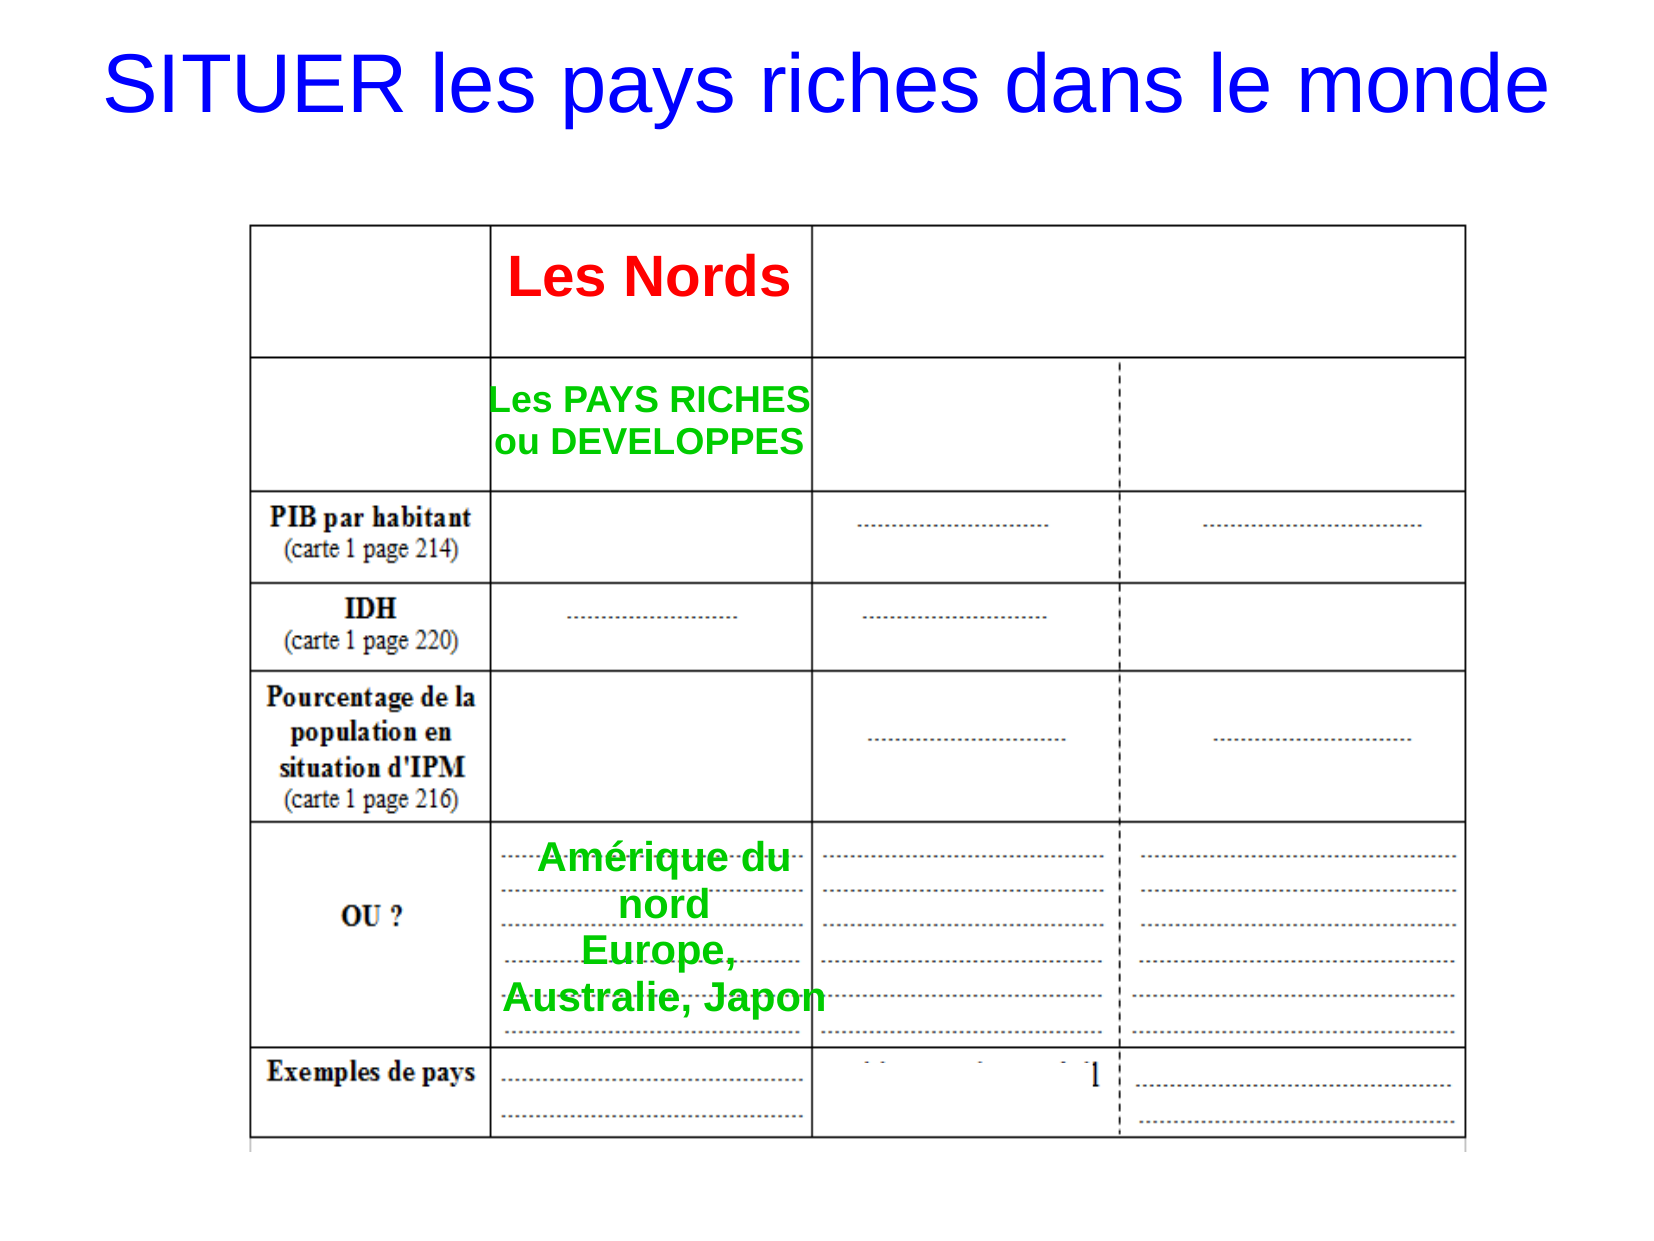

SITUER les pays riches dans le monde
Les Nords
Les PAYS RICHES ou DEVELOPPES
Amérique du nord
Europe,
Australie, Japon